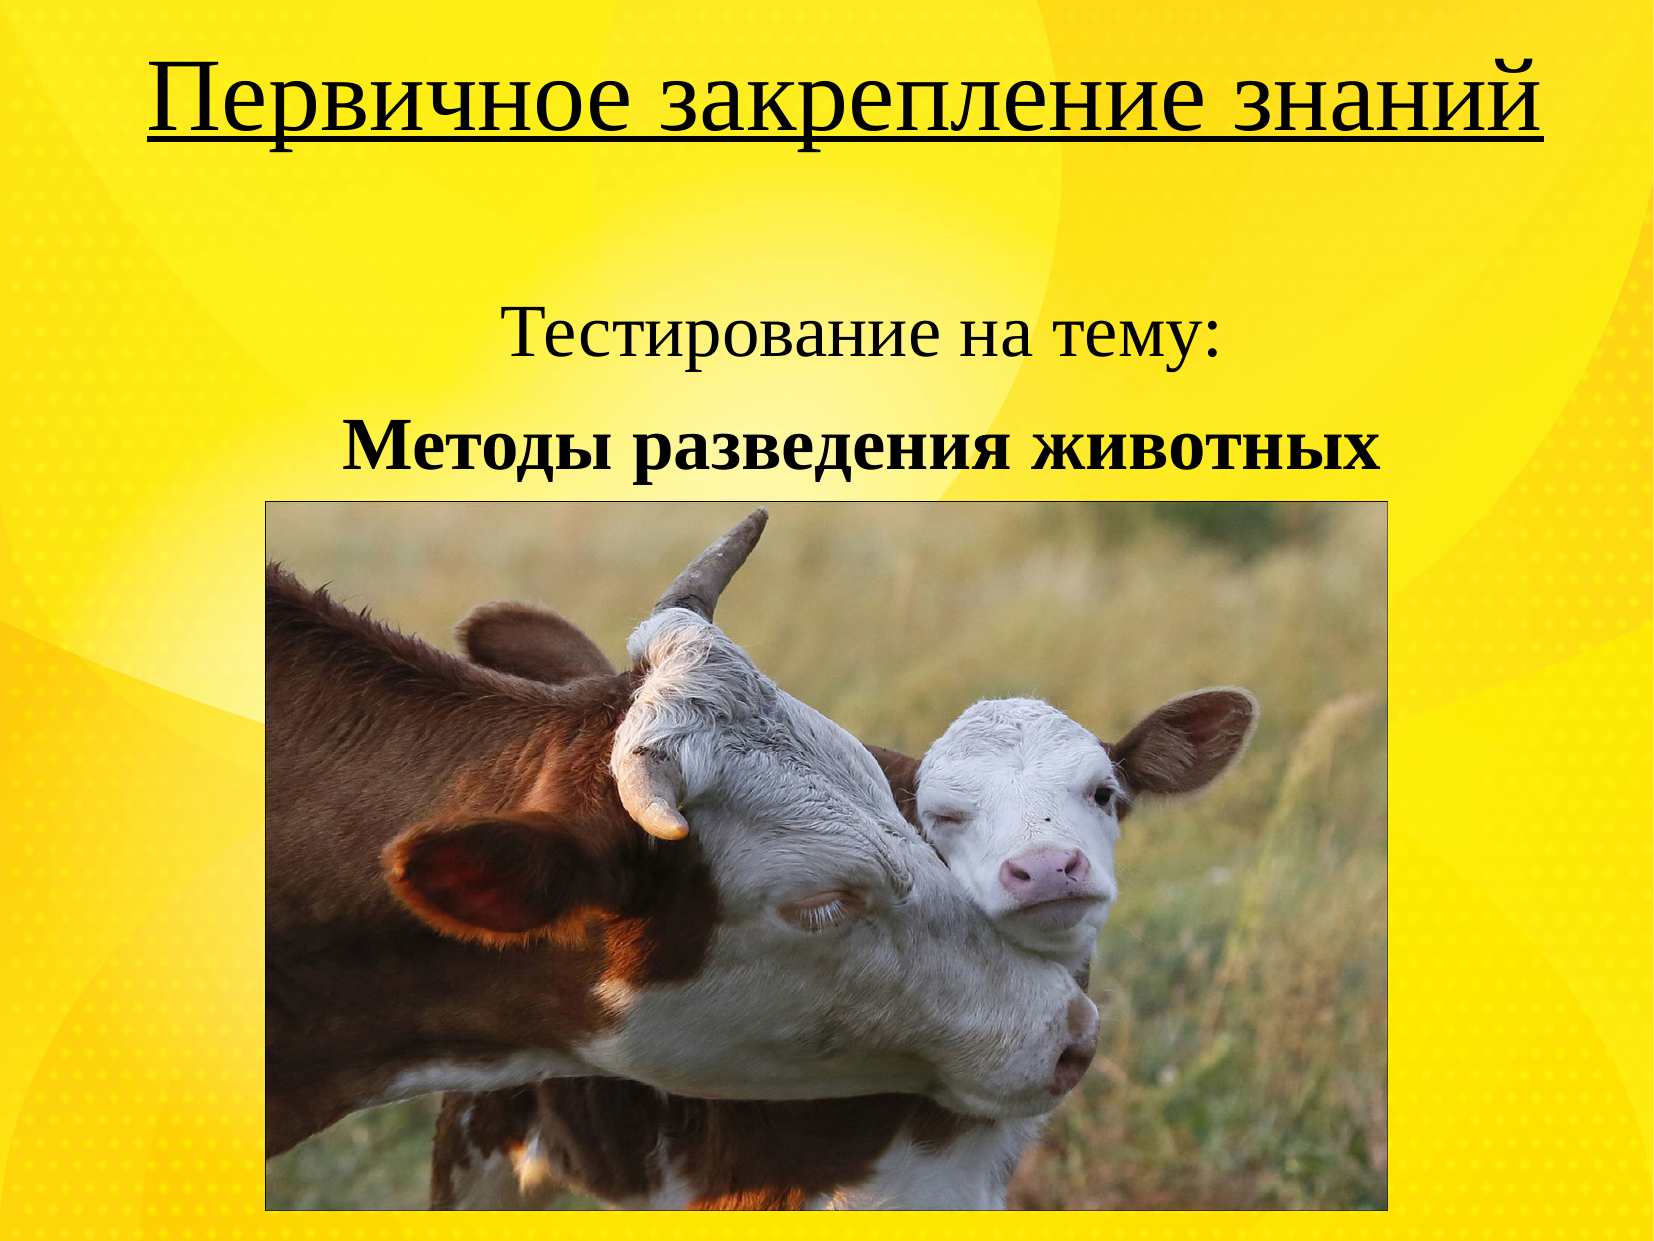

# Первичное закрепление знаний
Тестирование на тему:
Методы разведения животных